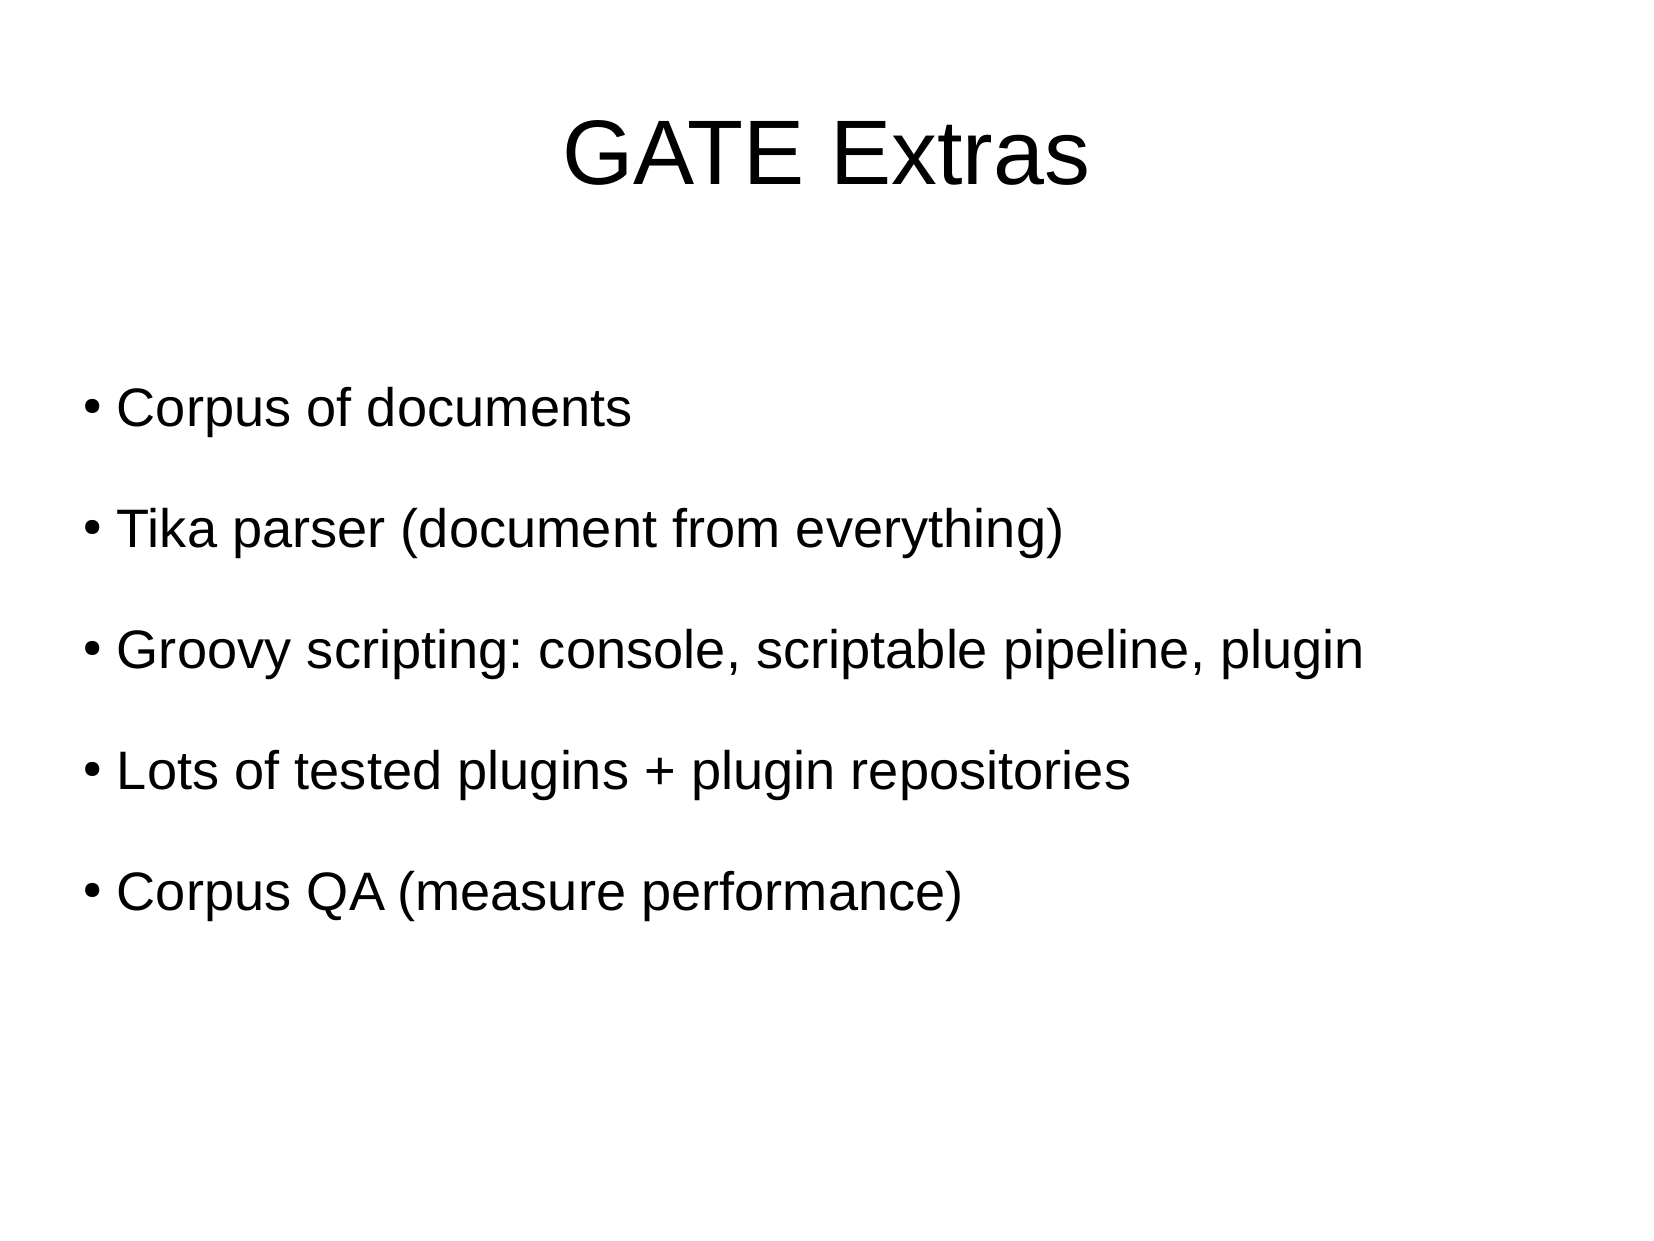

# GATE Extras
 Corpus of documents
 Tika parser (document from everything)
 Groovy scripting: console, scriptable pipeline, plugin
 Lots of tested plugins + plugin repositories
 Corpus QA (measure performance)